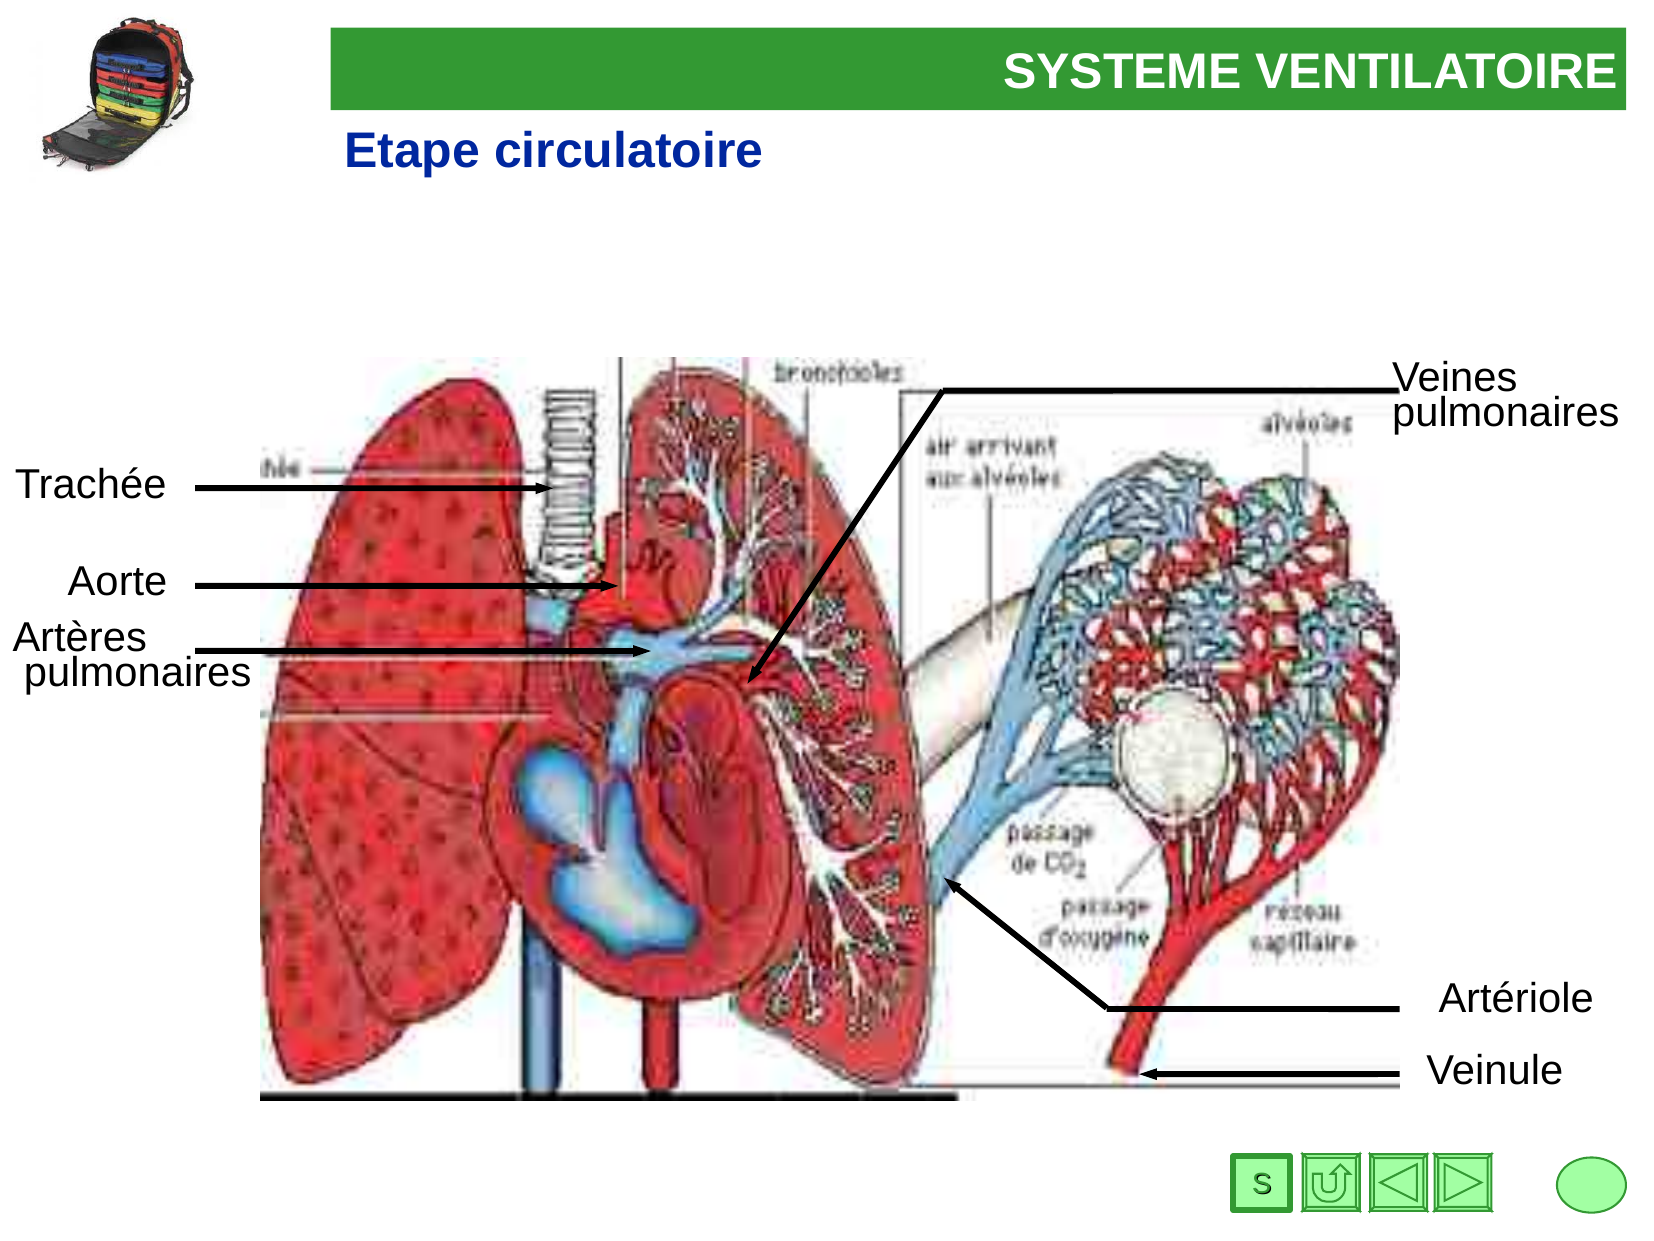

# SYSTEME VENTILATOIRE
Etape circulatoire
Veines
pulmonaires
Trachée
Aorte
Artères
 pulmonaires
Artériole
Veinule